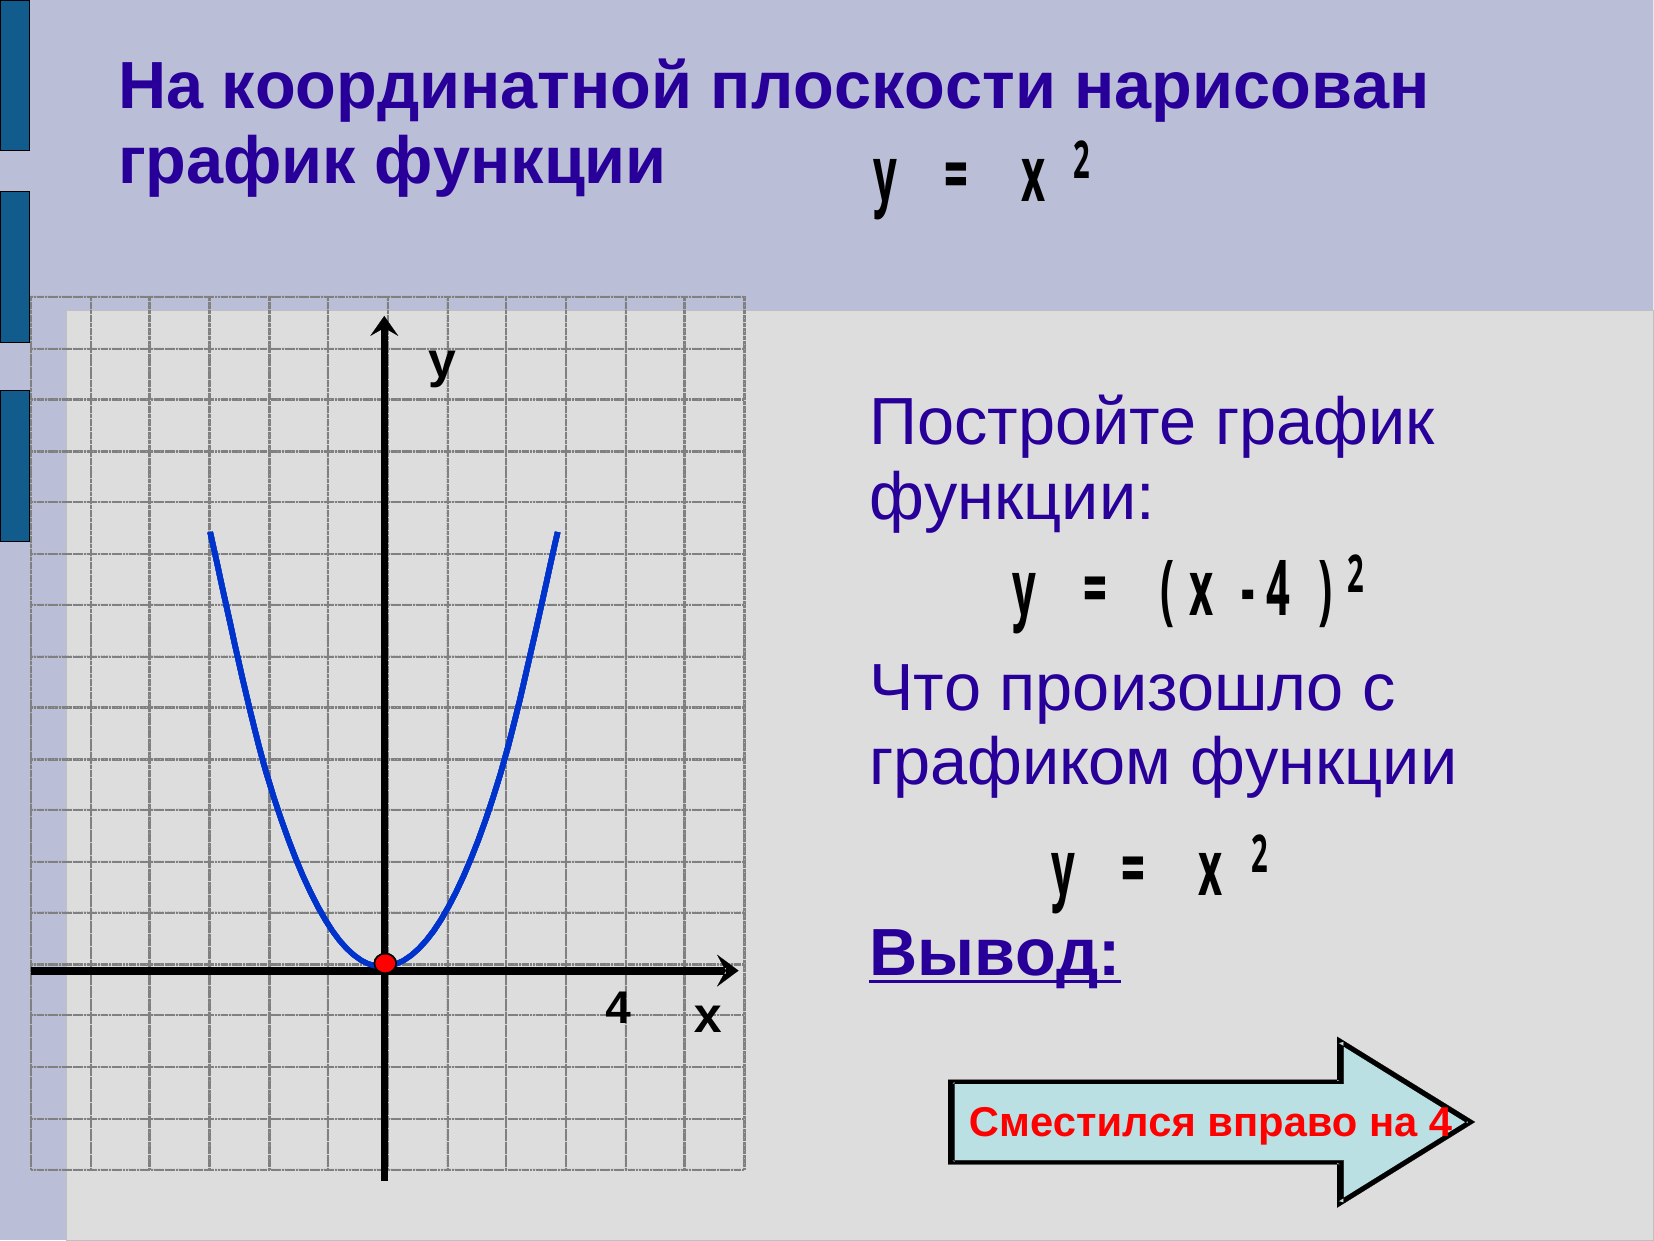

# На координатной плоскости нарисован график функции
у
Постройте график функции:
Что произошло с графиком функции
Вывод:
4
х
Сместился вправо на 4